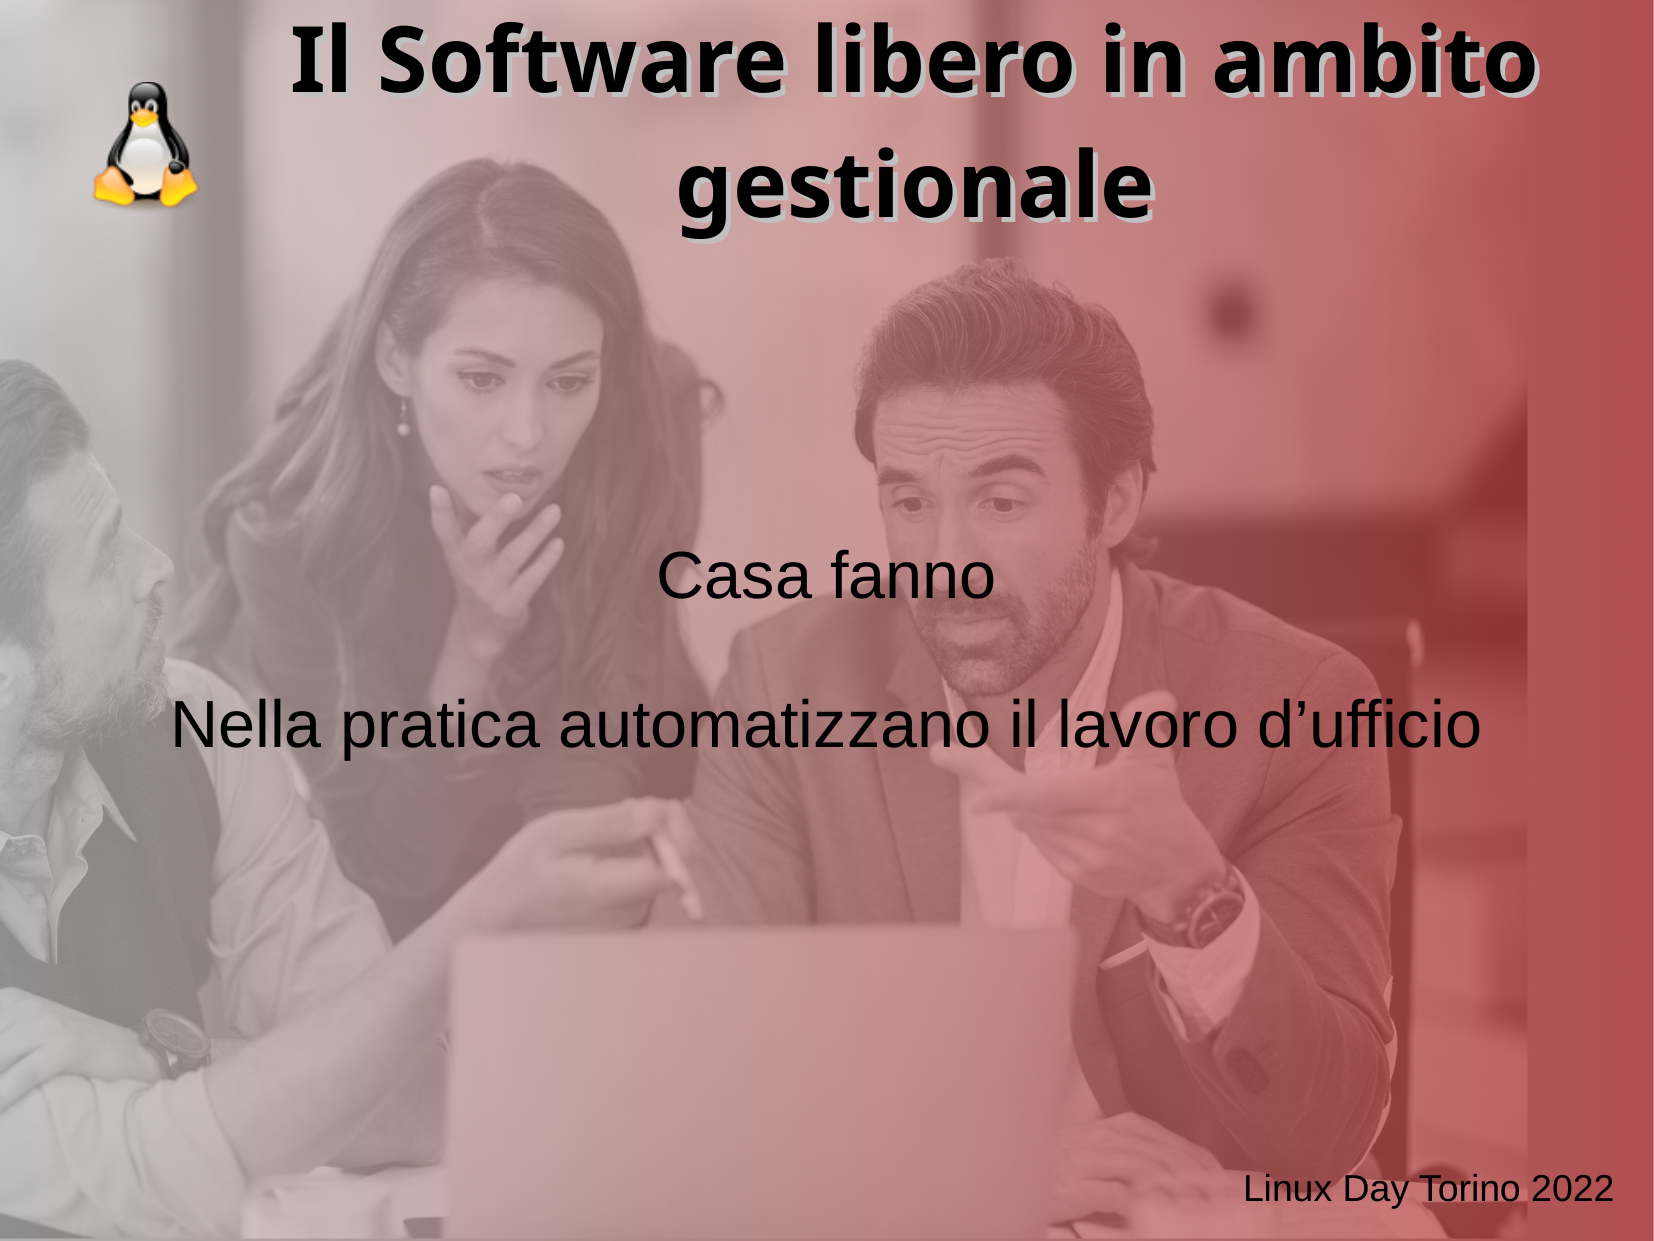

# Il Software libero in ambito gestionale
Casa fanno
Nella pratica automatizzano il lavoro d’ufficio
Linux Day Torino 2022